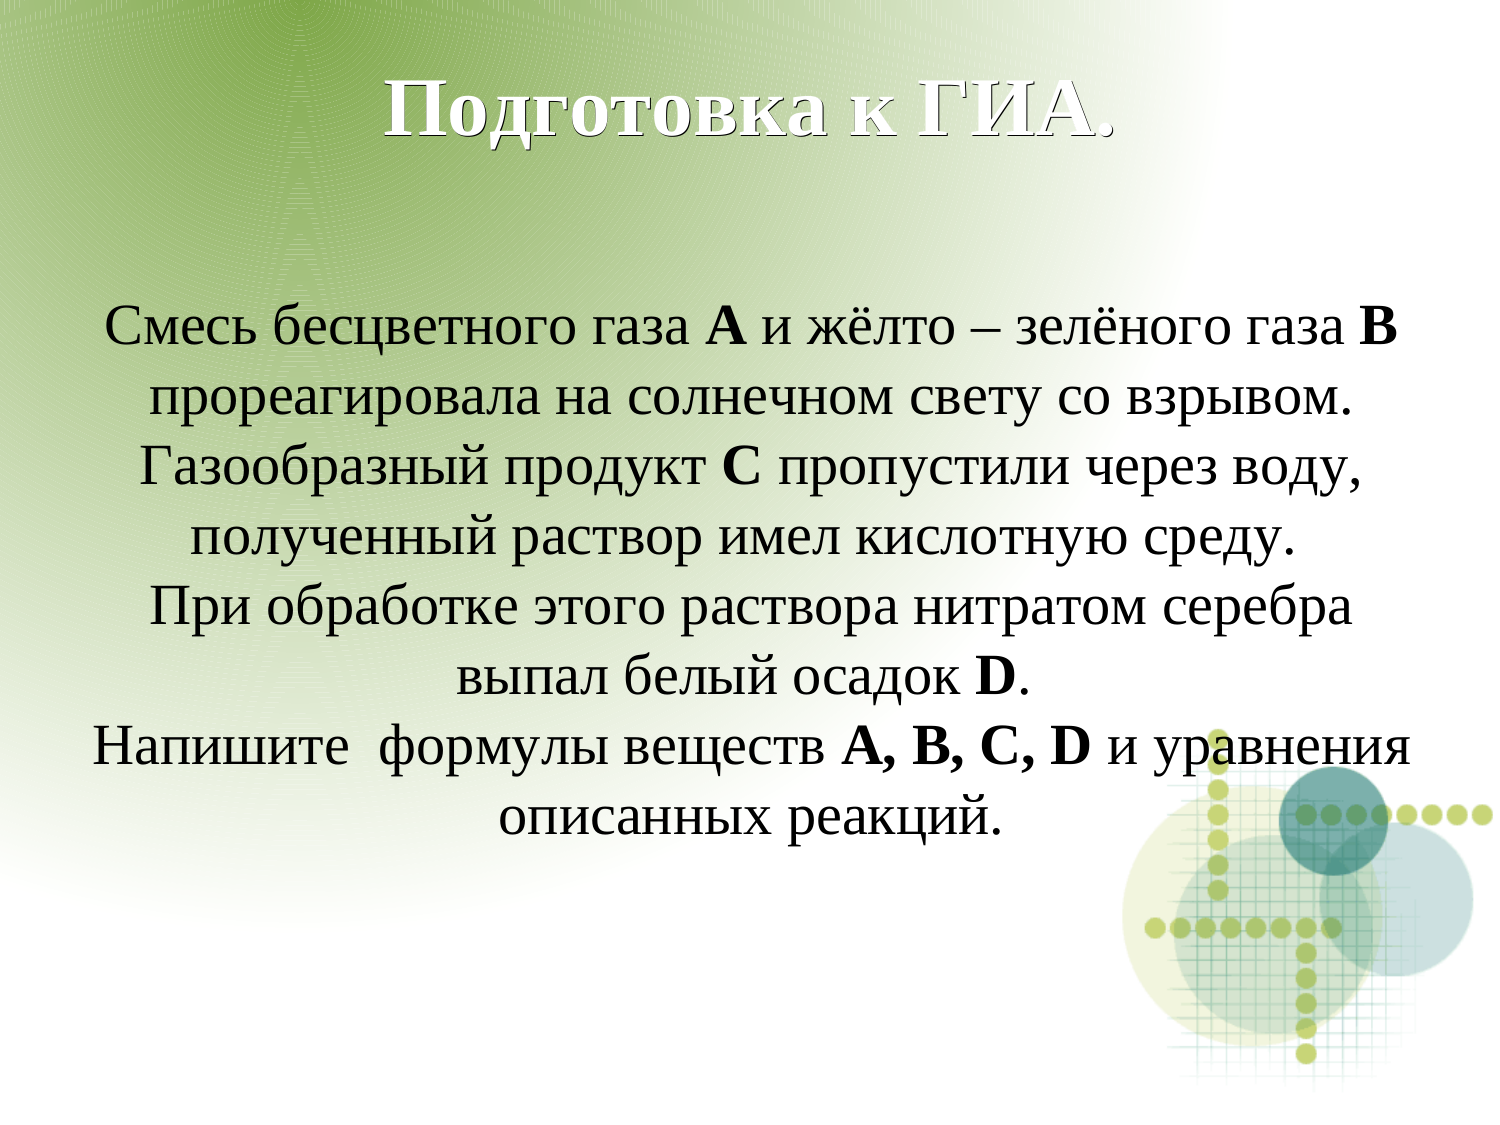

# Подготовка к ГИА.
Смесь бесцветного газа А и жёлто – зелёного газа В прореагировала на солнечном свету со взрывом. Газообразный продукт С пропустили через воду, полученный раствор имел кислотную среду.
При обработке этого раствора нитратом серебра выпал белый осадок D.
Напишите формулы веществ А, В, С, D и уравнения описанных реакций.